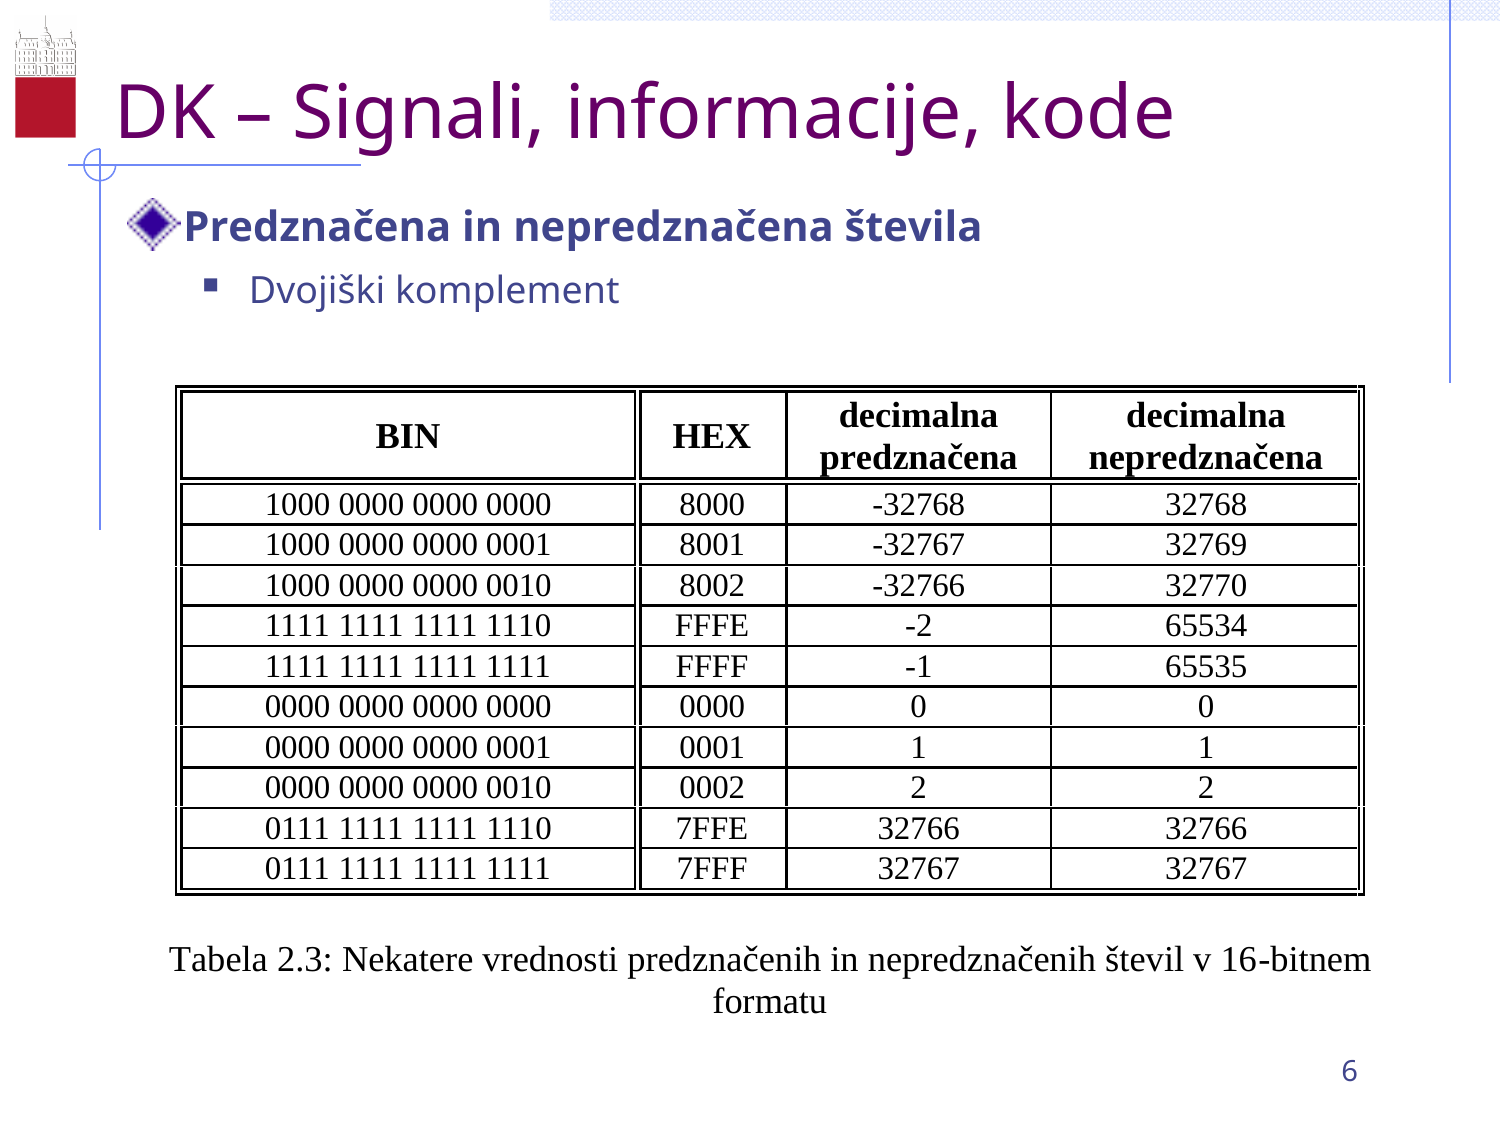

DK – Signali, informacije, kode
# Predznačena in nepredznačena števila
Dvojiški komplement